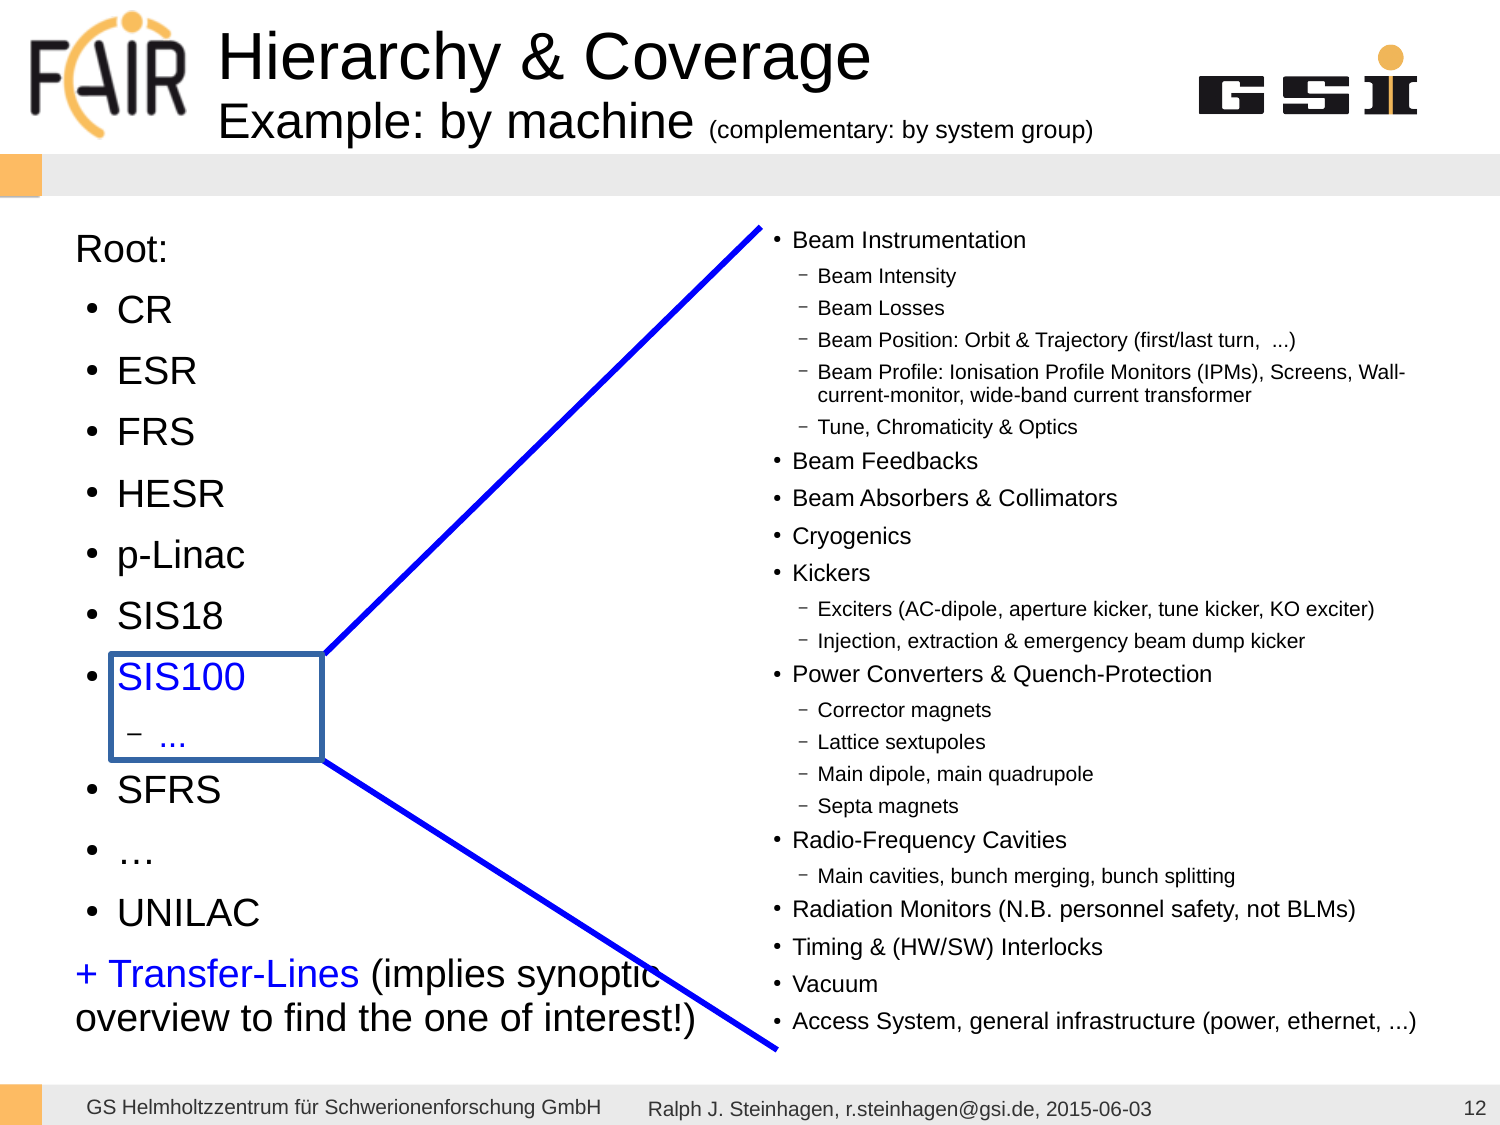

# Hierarchy & Coverage Example: by machine (complementary: by system group)
Root:
CR
ESR
FRS
HESR
p-Linac
SIS18
SIS100
...
SFRS
…
UNILAC
+ Transfer-Lines (implies synoptic overview to find the one of interest!)
Beam Instrumentation
Beam Intensity
Beam Losses
Beam Position: Orbit & Trajectory (first/last turn, ...)
Beam Profile: Ionisation Profile Monitors (IPMs), Screens, Wall-current-monitor, wide-band current transformer
Tune, Chromaticity & Optics
Beam Feedbacks
Beam Absorbers & Collimators
Cryogenics
Kickers
Exciters (AC-dipole, aperture kicker, tune kicker, KO exciter)
Injection, extraction & emergency beam dump kicker
Power Converters & Quench-Protection
Corrector magnets
Lattice sextupoles
Main dipole, main quadrupole
Septa magnets
Radio-Frequency Cavities
Main cavities, bunch merging, bunch splitting
Radiation Monitors (N.B. personnel safety, not BLMs)
Timing & (HW/SW) Interlocks
Vacuum
Access System, general infrastructure (power, ethernet, ...)